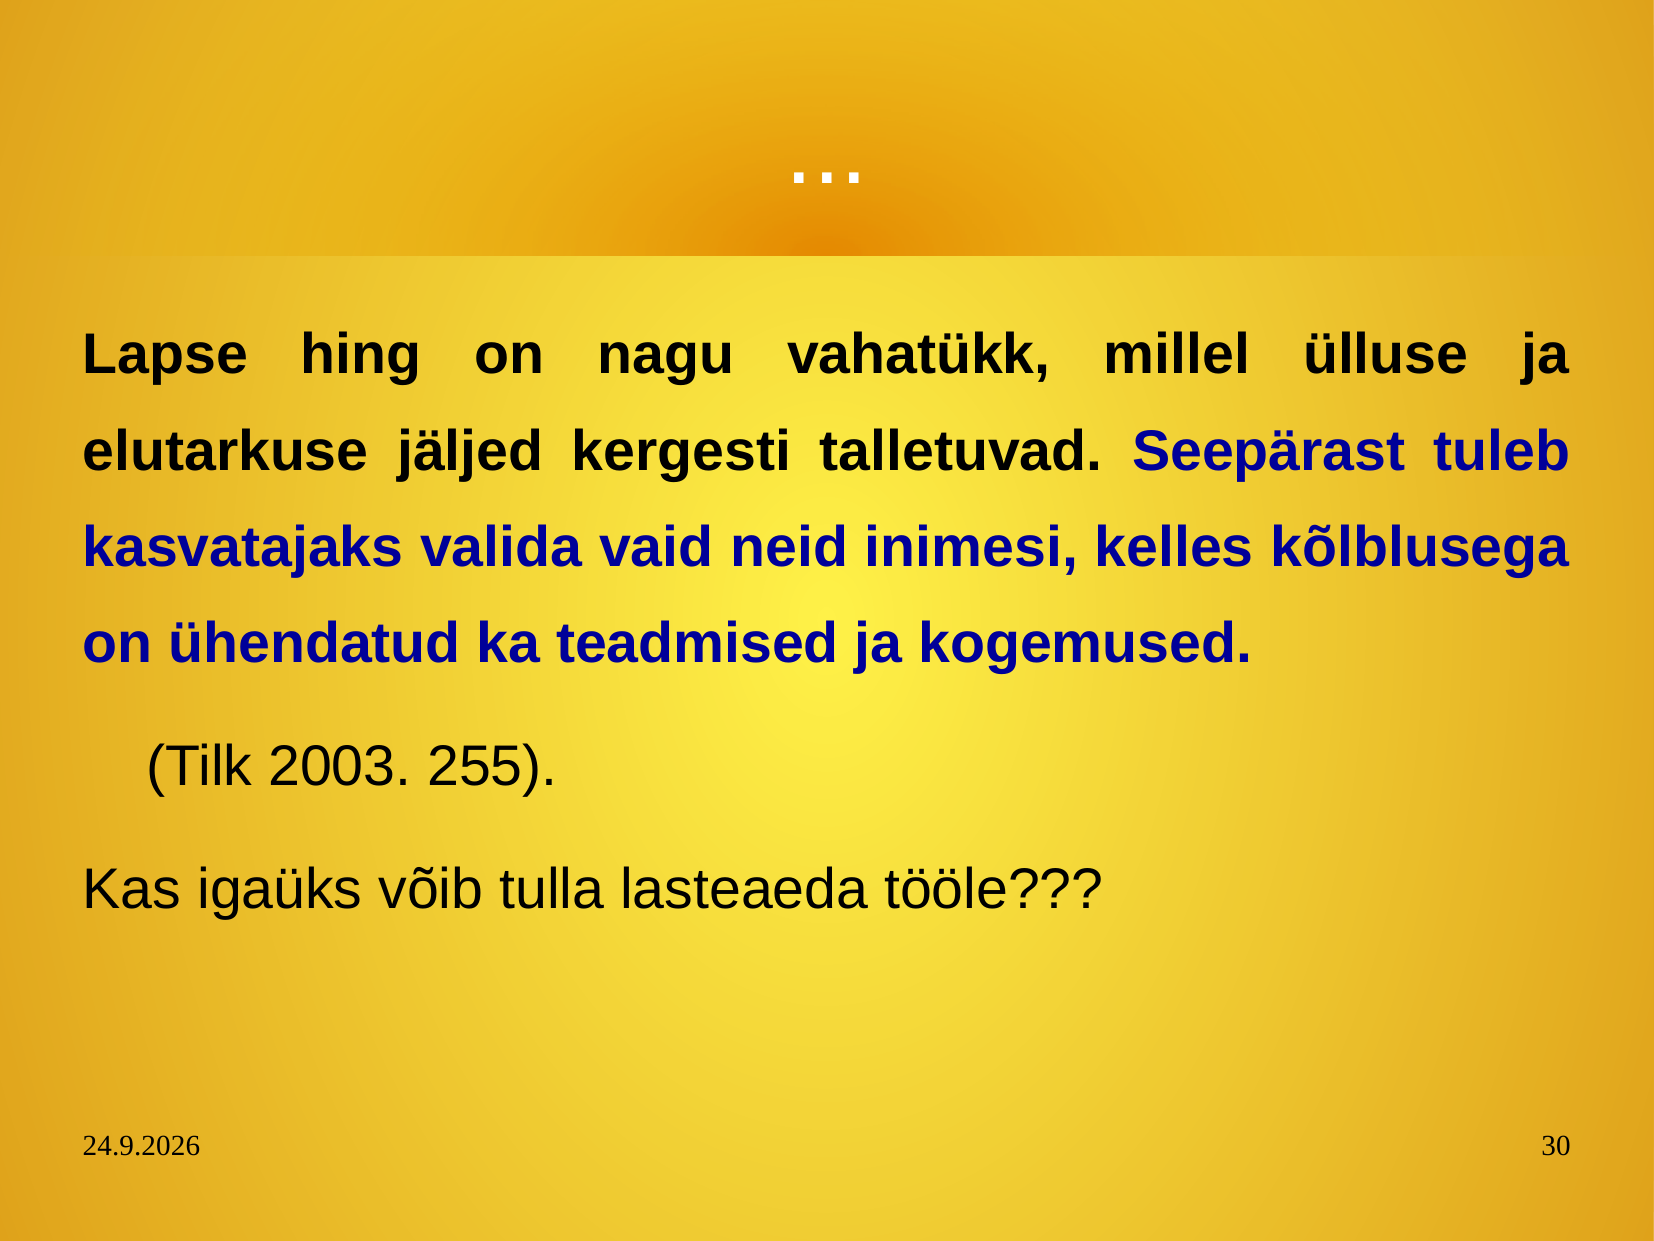

# ...
Lapse hing on nagu vahatükk, millel ülluse ja elutarkuse jäljed kergesti talletuvad. Seepärast tuleb kasvatajaks valida vaid neid inimesi, kelles kõlblusega on ühendatud ka teadmised ja kogemused.
 (Tilk 2003. 255).
Kas igaüks võib tulla lasteaeda tööle???
30